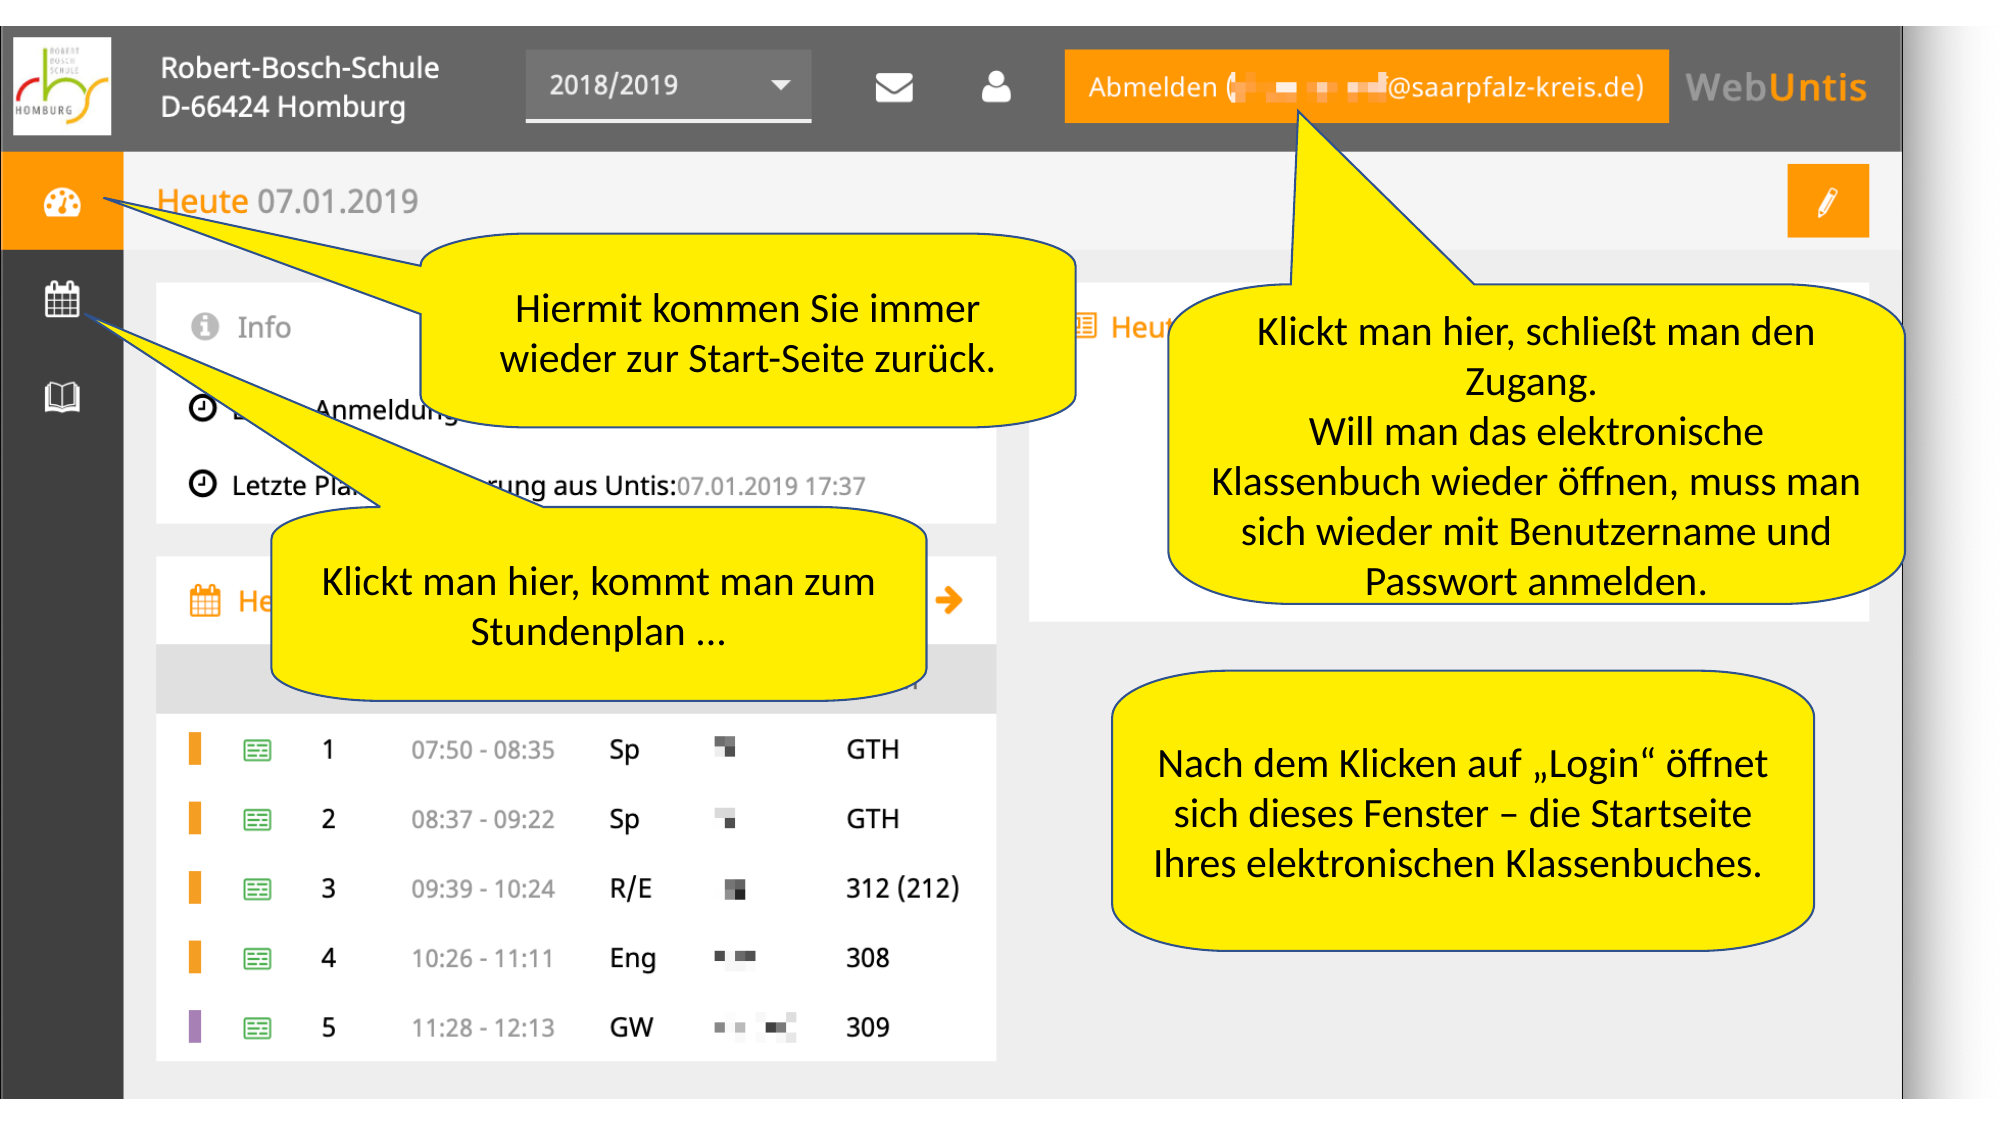

Hiermit kommen Sie immer wieder zur Start-Seite zurück.
Klickt man hier, schließt man den Zugang.
Will man das elektronische Klassenbuch wieder öffnen, muss man sich wieder mit Benutzername und Passwort anmelden.
Klickt man hier, kommt man zum Stundenplan ...
Nach dem Klicken auf „Login“ öffnet sich dieses Fenster – die Startseite Ihres elektronischen Klassenbuches.